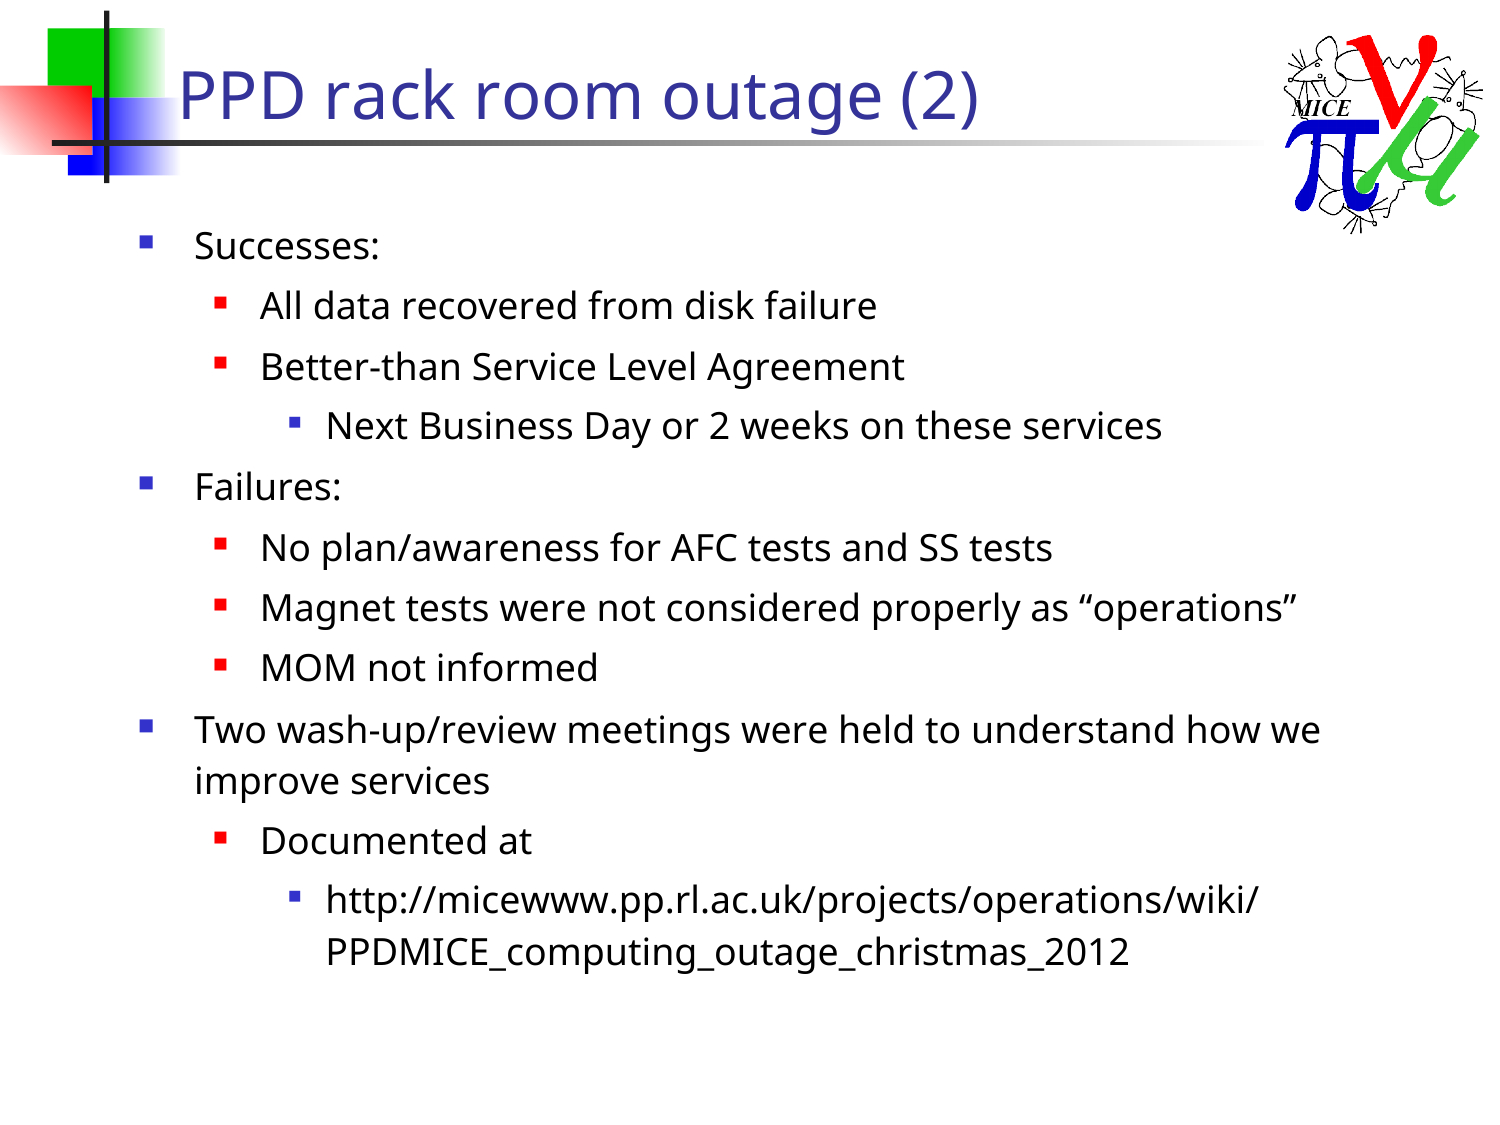

# PPD rack room outage (2)
Successes:
All data recovered from disk failure
Better-than Service Level Agreement
Next Business Day or 2 weeks on these services
Failures:
No plan/awareness for AFC tests and SS tests
Magnet tests were not considered properly as “operations”
MOM not informed
Two wash-up/review meetings were held to understand how we improve services
Documented at
http://micewww.pp.rl.ac.uk/projects/operations/wiki/PPDMICE_computing_outage_christmas_2012